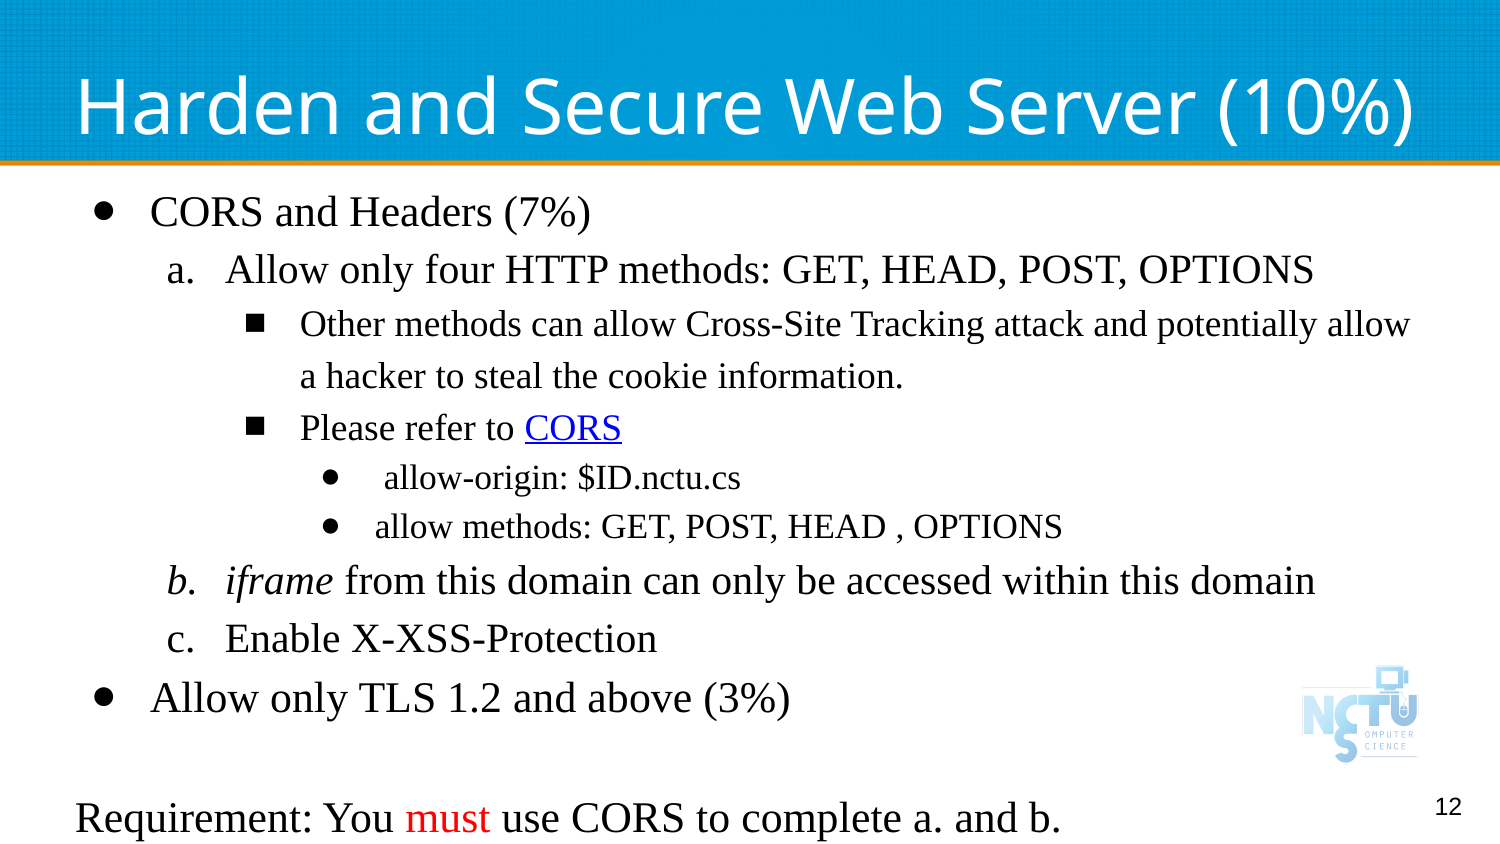

# Harden and Secure Web Server (10%)
CORS and Headers (7%)
Allow only four HTTP methods: GET, HEAD, POST, OPTIONS
Other methods can allow Cross-Site Tracking attack and potentially allow a hacker to steal the cookie information.
Please refer to CORS
 allow-origin: $ID.nctu.cs
allow methods: GET, POST, HEAD , OPTIONS
iframe from this domain can only be accessed within this domain
Enable X-XSS-Protection
Allow only TLS 1.2 and above (3%)
Requirement: You must use CORS to complete a. and b.